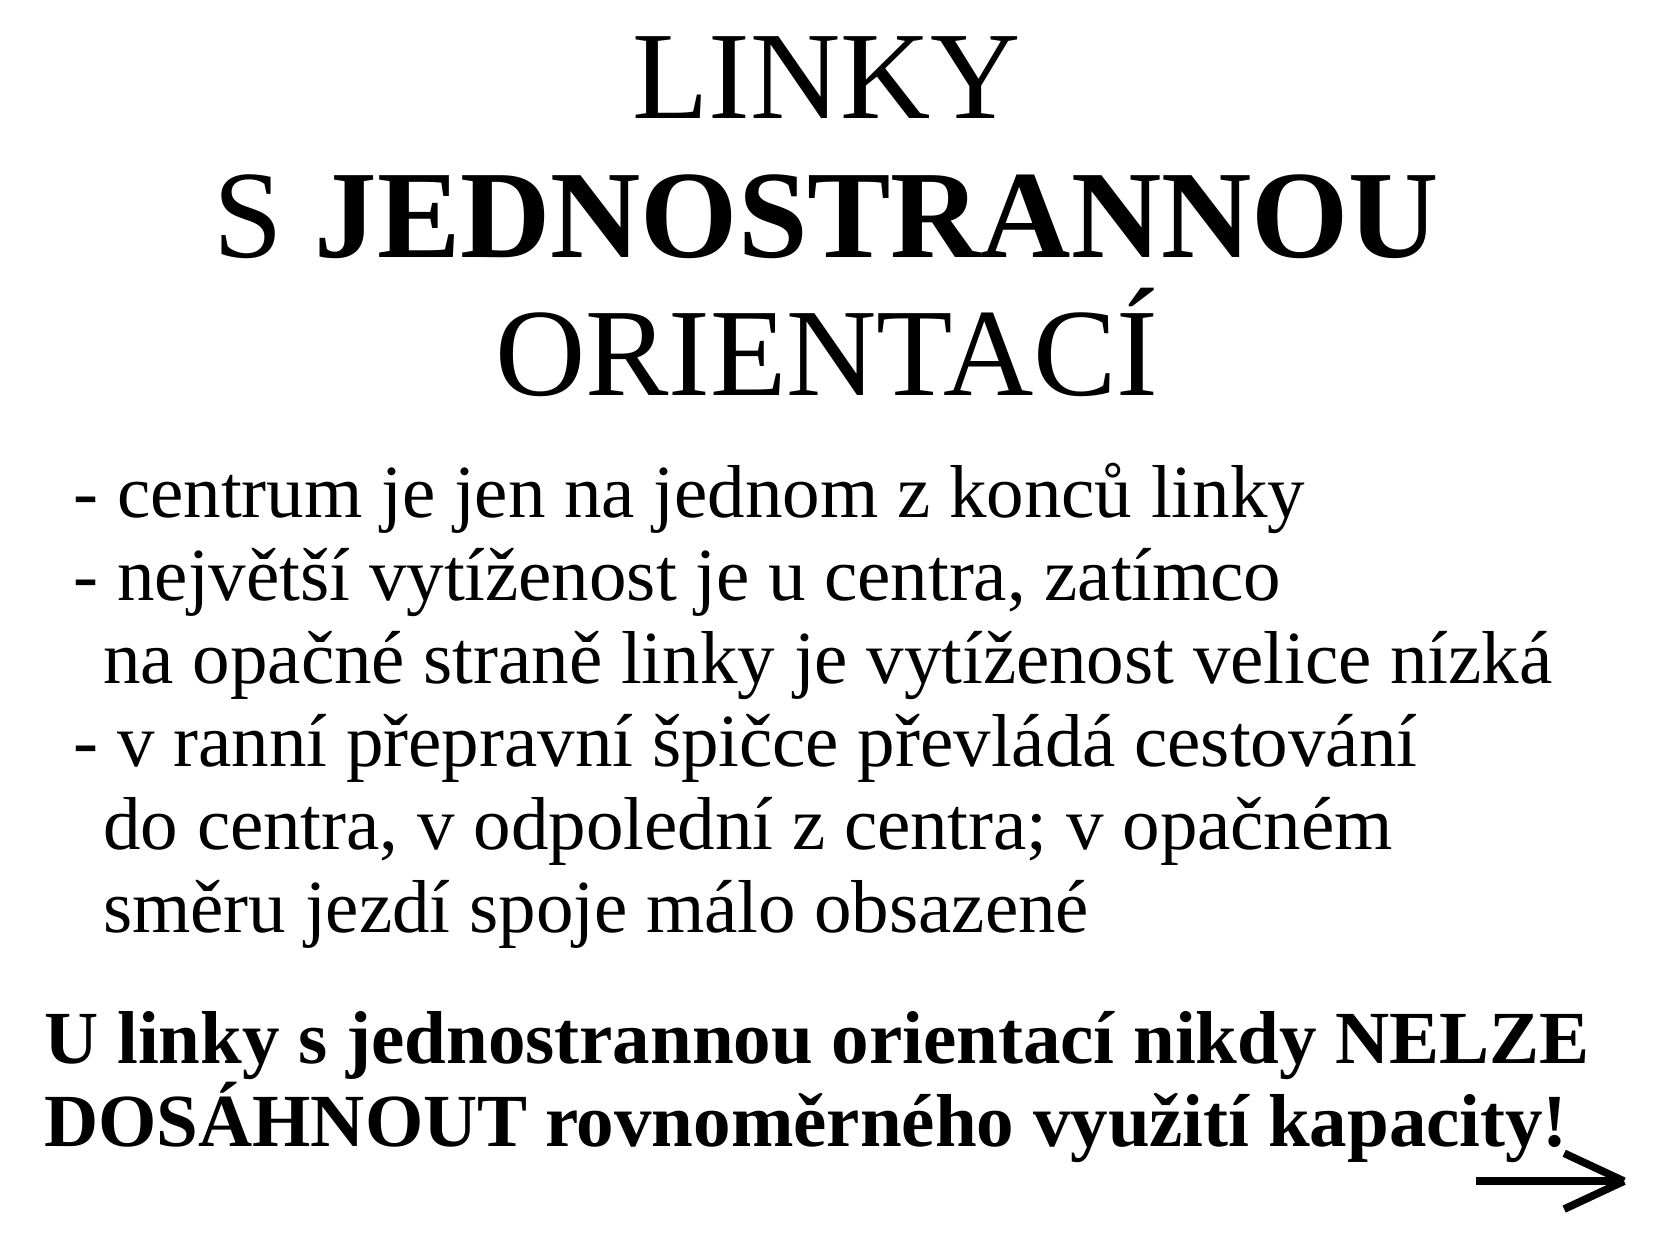

LINKY
S JEDNOSTRANNOU
ORIENTACÍ
- centrum je jen na jednom z konců linky
- největší vytíženost je u centra, zatímco na opačné straně linky je vytíženost velice nízká
- v ranní přepravní špičce převládá cestování do centra, v odpolední z centra; v opačném směru jezdí spoje málo obsazené
U linky s jednostrannou orientací nikdy NELZE DOSÁHNOUT rovnoměrného využití kapacity!